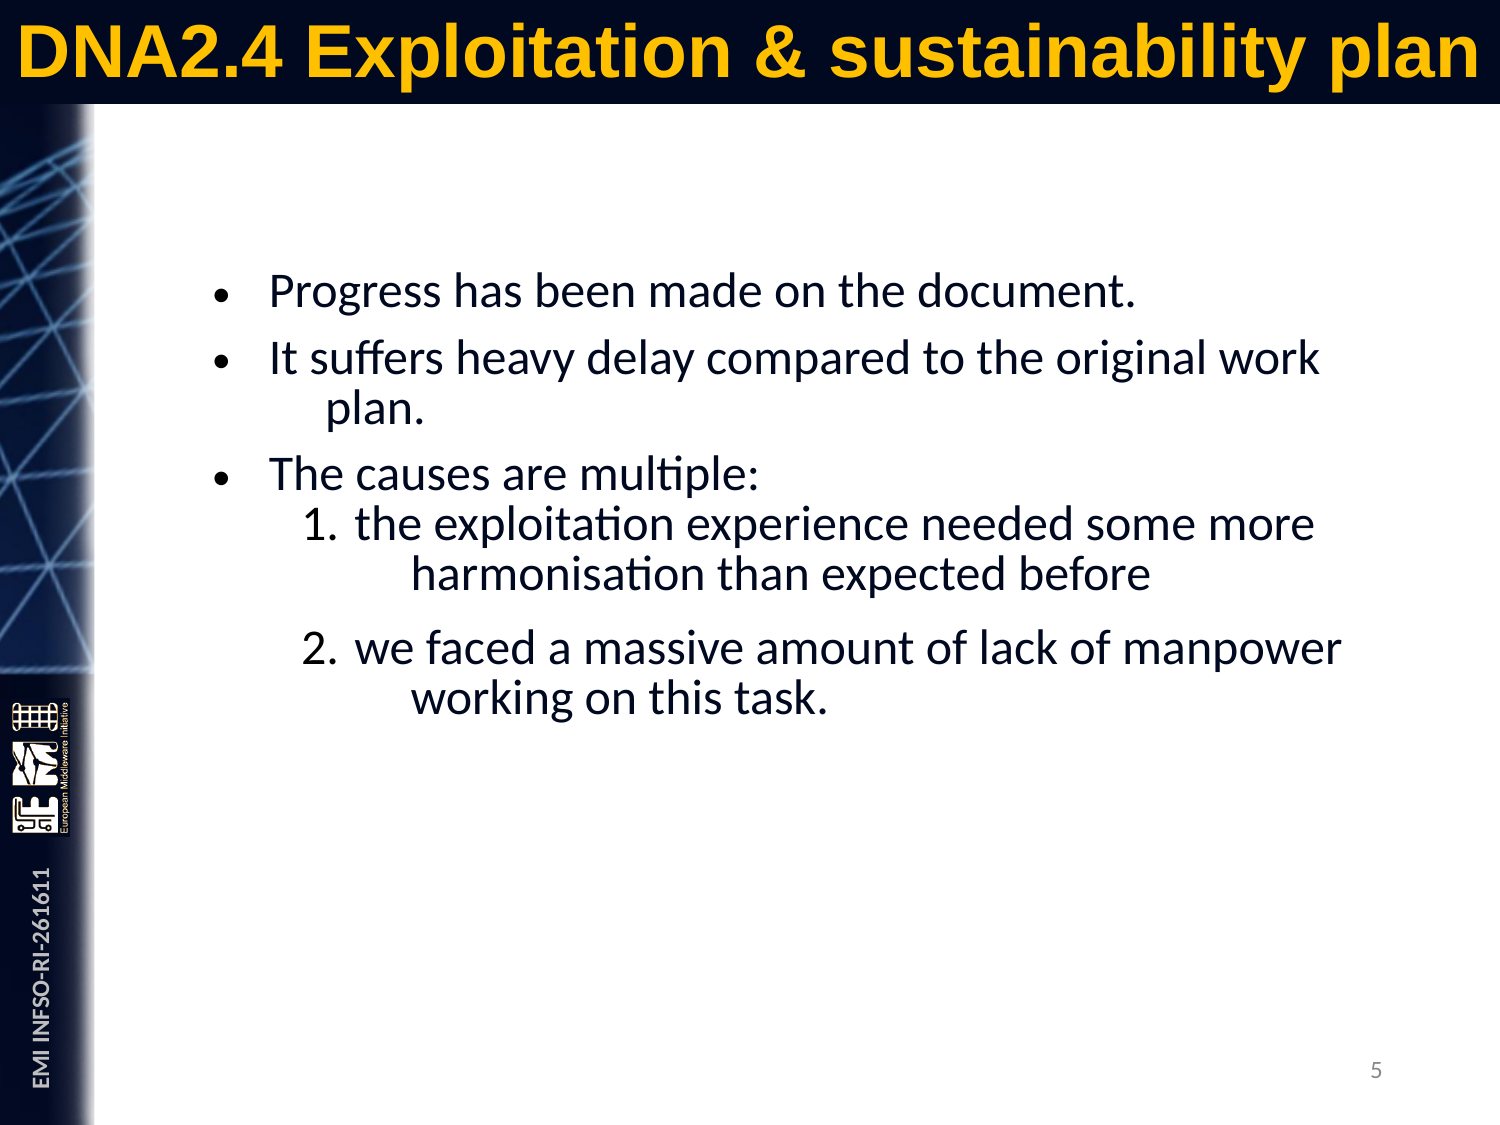

DNA2.4 Exploitation & sustainability plan
# Progress has been made on the document.
It suffers heavy delay compared to the original work plan.
The causes are multiple:
the exploitation experience needed some more harmonisation than expected before
we faced a massive amount of lack of manpower working on this task.